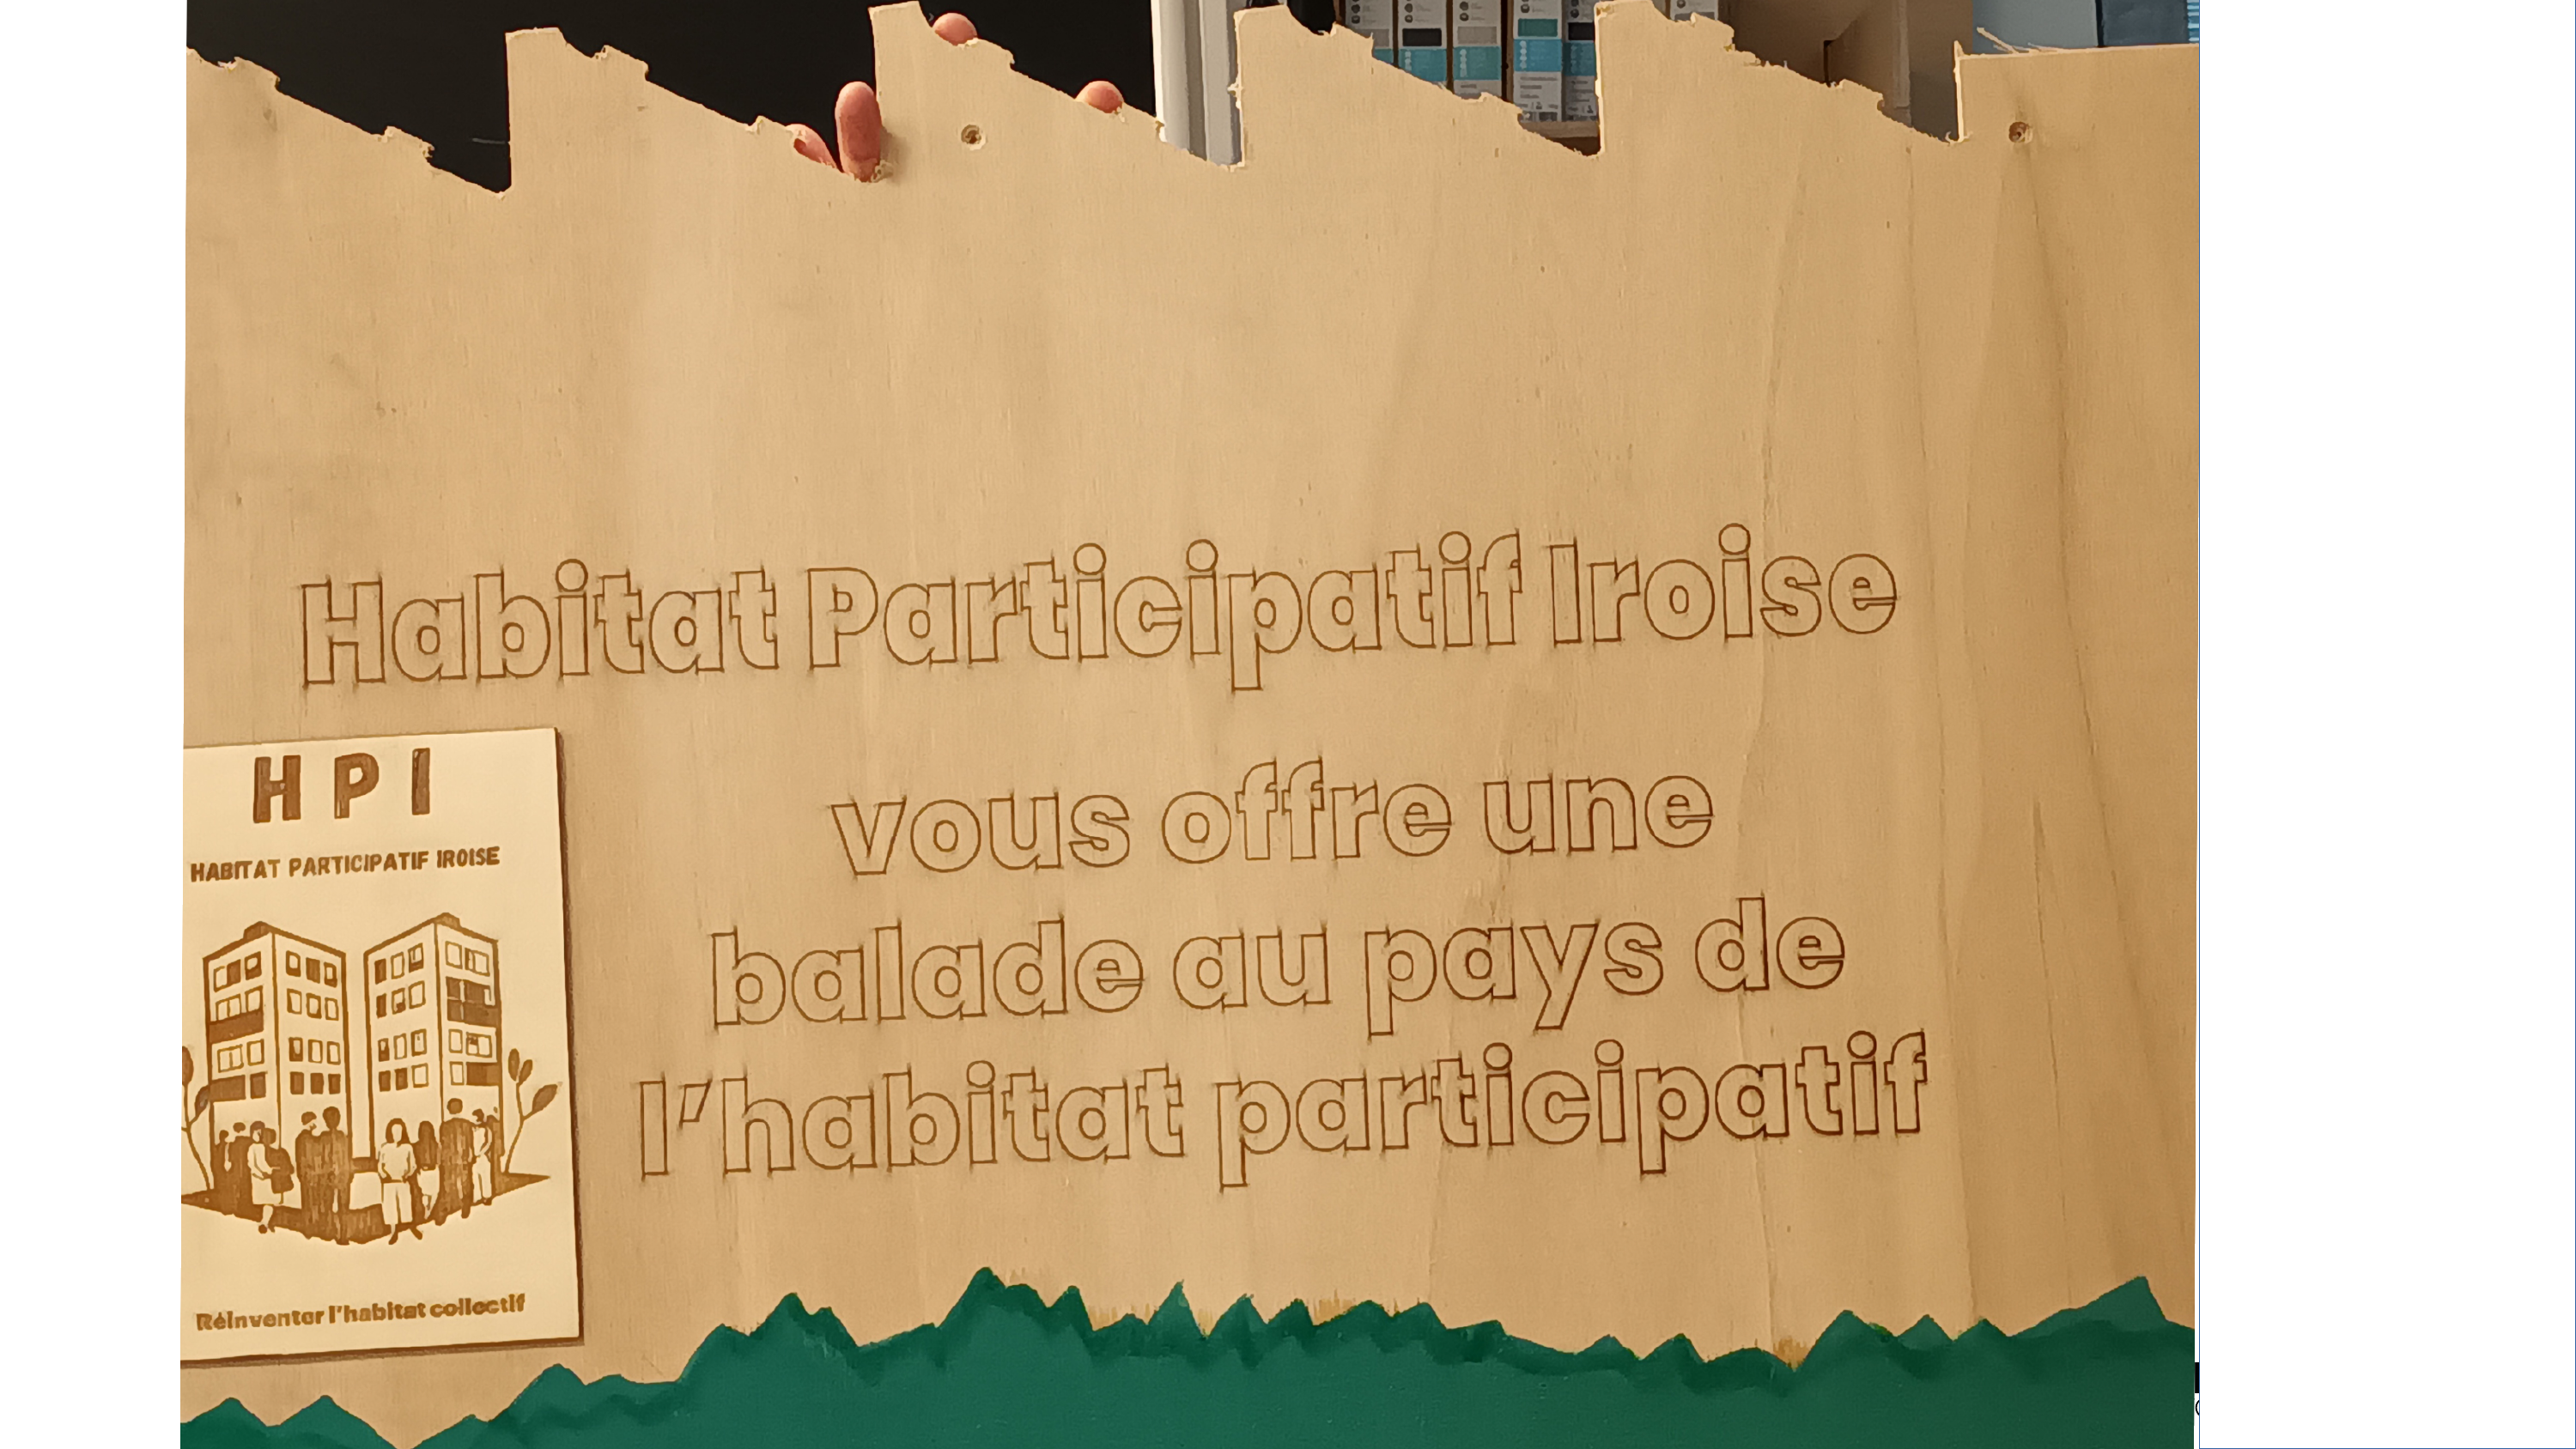

# On va passer l’échelle,
On va changer le monde
On va trouver des ami·e·s dans le monde entier pour partager notre idée,
...